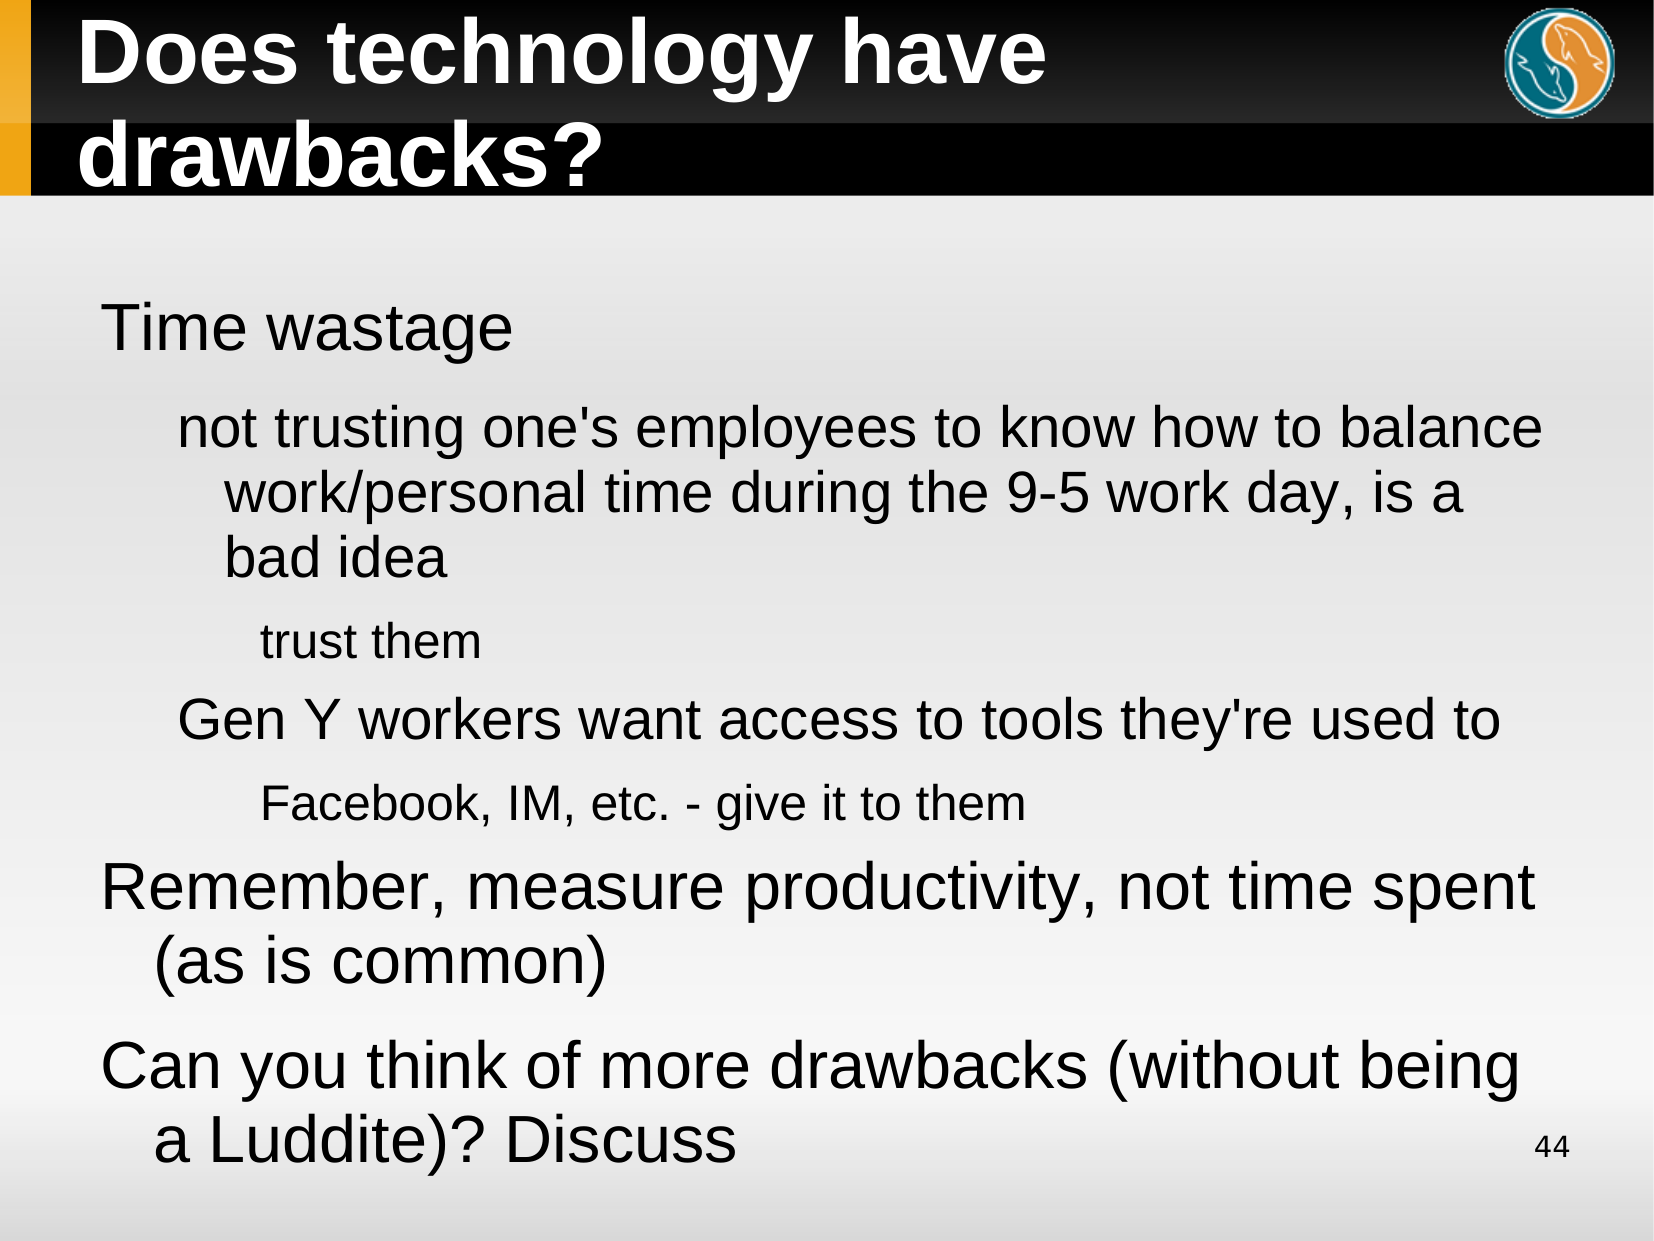

# Does technology have drawbacks?
Time wastage
not trusting one's employees to know how to balance work/personal time during the 9-5 work day, is a bad idea
trust them
Gen Y workers want access to tools they're used to
Facebook, IM, etc. - give it to them
Remember, measure productivity, not time spent (as is common)
Can you think of more drawbacks (without being a Luddite)? Discuss
44